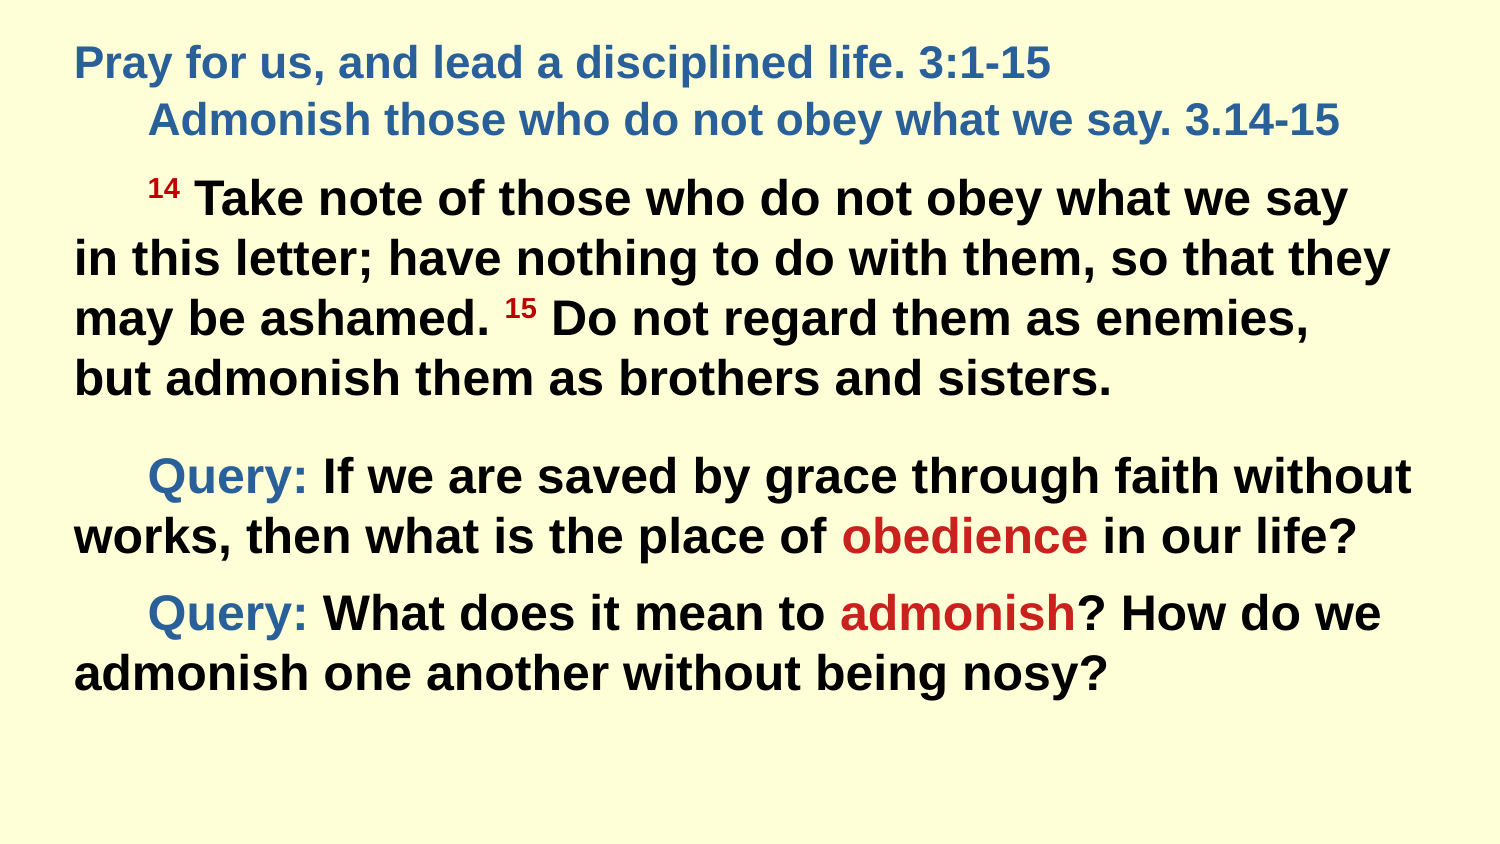

Pray for us, and lead a disciplined life. 3:1-15
	Admonish those who do not obey what we say. 3.14-15
	14 Take note of those who do not obey what we say in this letter; have nothing to do with them, so that they may be ashamed. 15 Do not regard them as enemies,
but admonish them as brothers and sisters.
	Query: If we are saved by grace through faith without works, then what is the place of obedience in our life?
	Query: What does it mean to admonish? How do we admonish one another without being nosy?